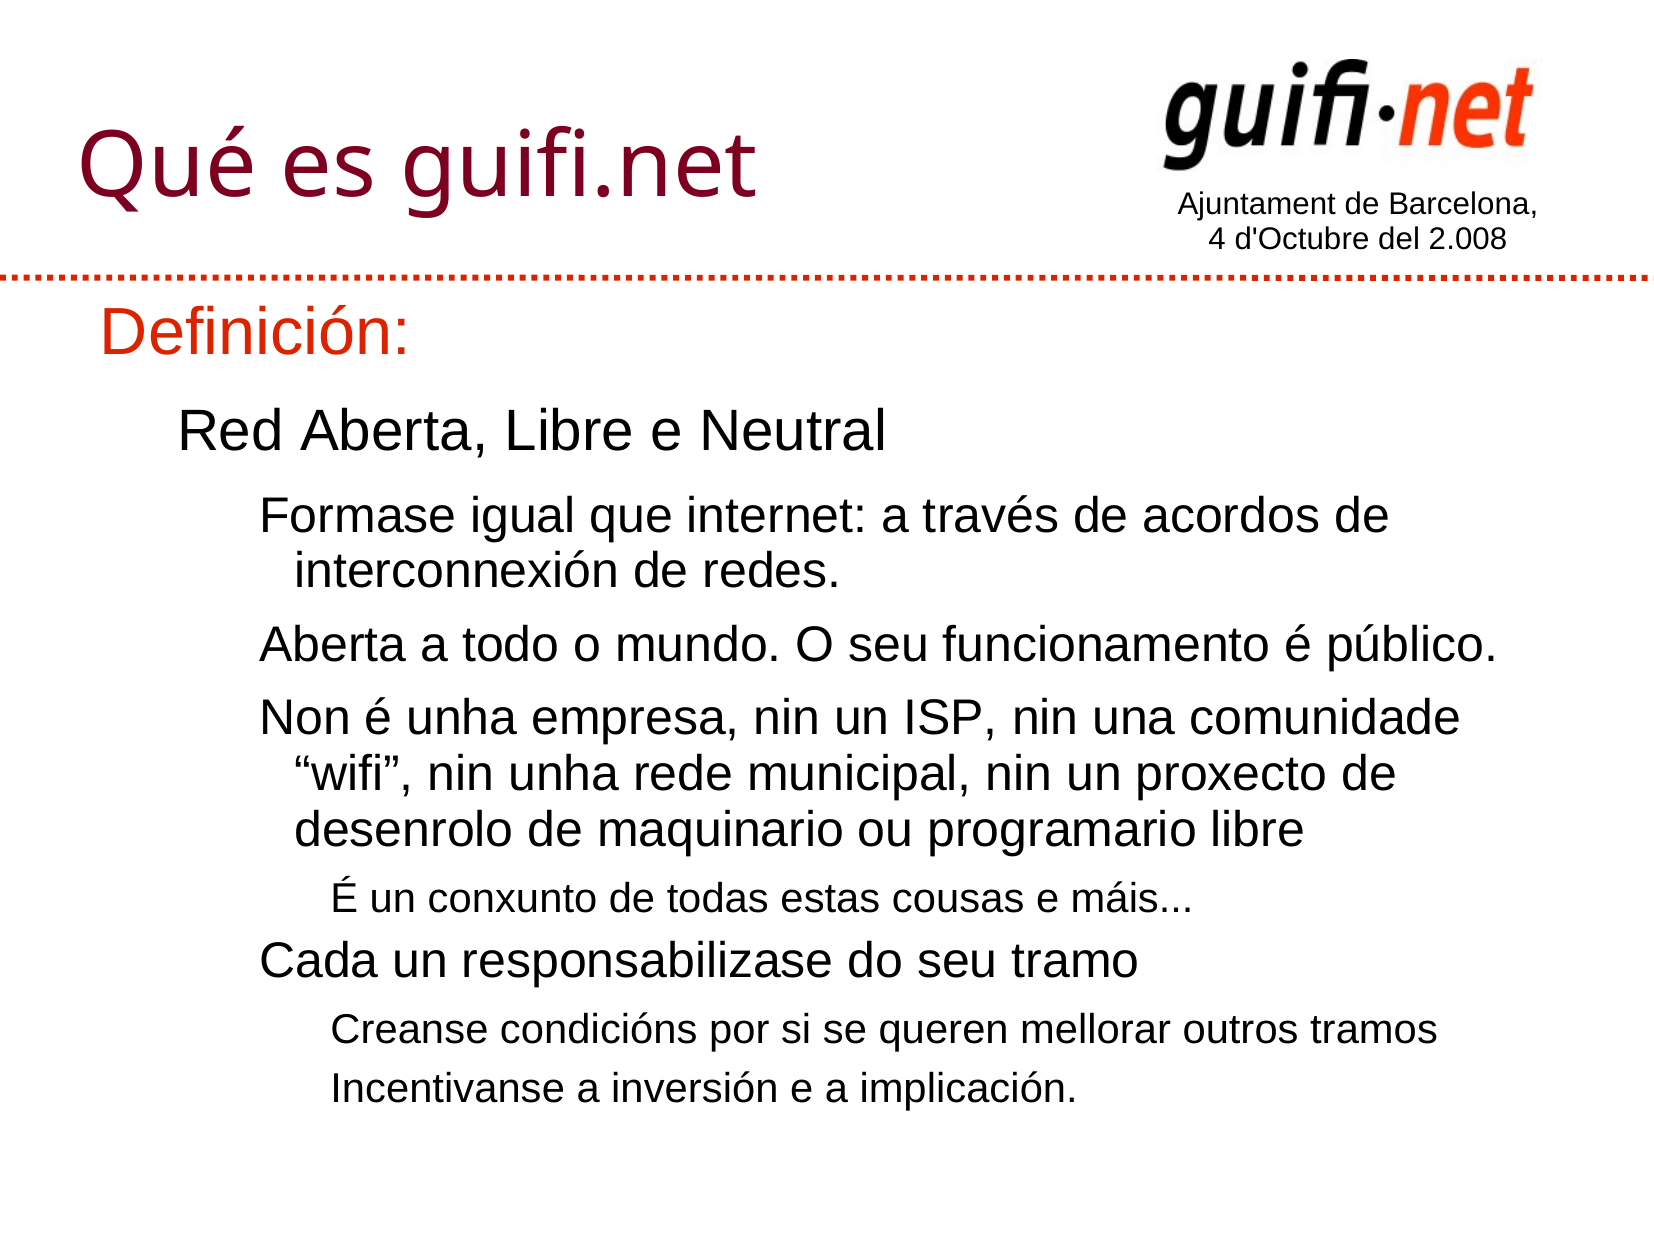

Qué es guifi.net
Definición:
Red Aberta, Libre e Neutral
Formase igual que internet: a través de acordos de interconnexión de redes.
Aberta a todo o mundo. O seu funcionamento é público.
Non é unha empresa, nin un ISP, nin una comunidade “wifi”, nin unha rede municipal, nin un proxecto de desenrolo de maquinario ou programario libre
É un conxunto de todas estas cousas e máis...
Cada un responsabilizase do seu tramo
Creanse condicións por si se queren mellorar outros tramos
Incentivanse a inversión e a implicación.